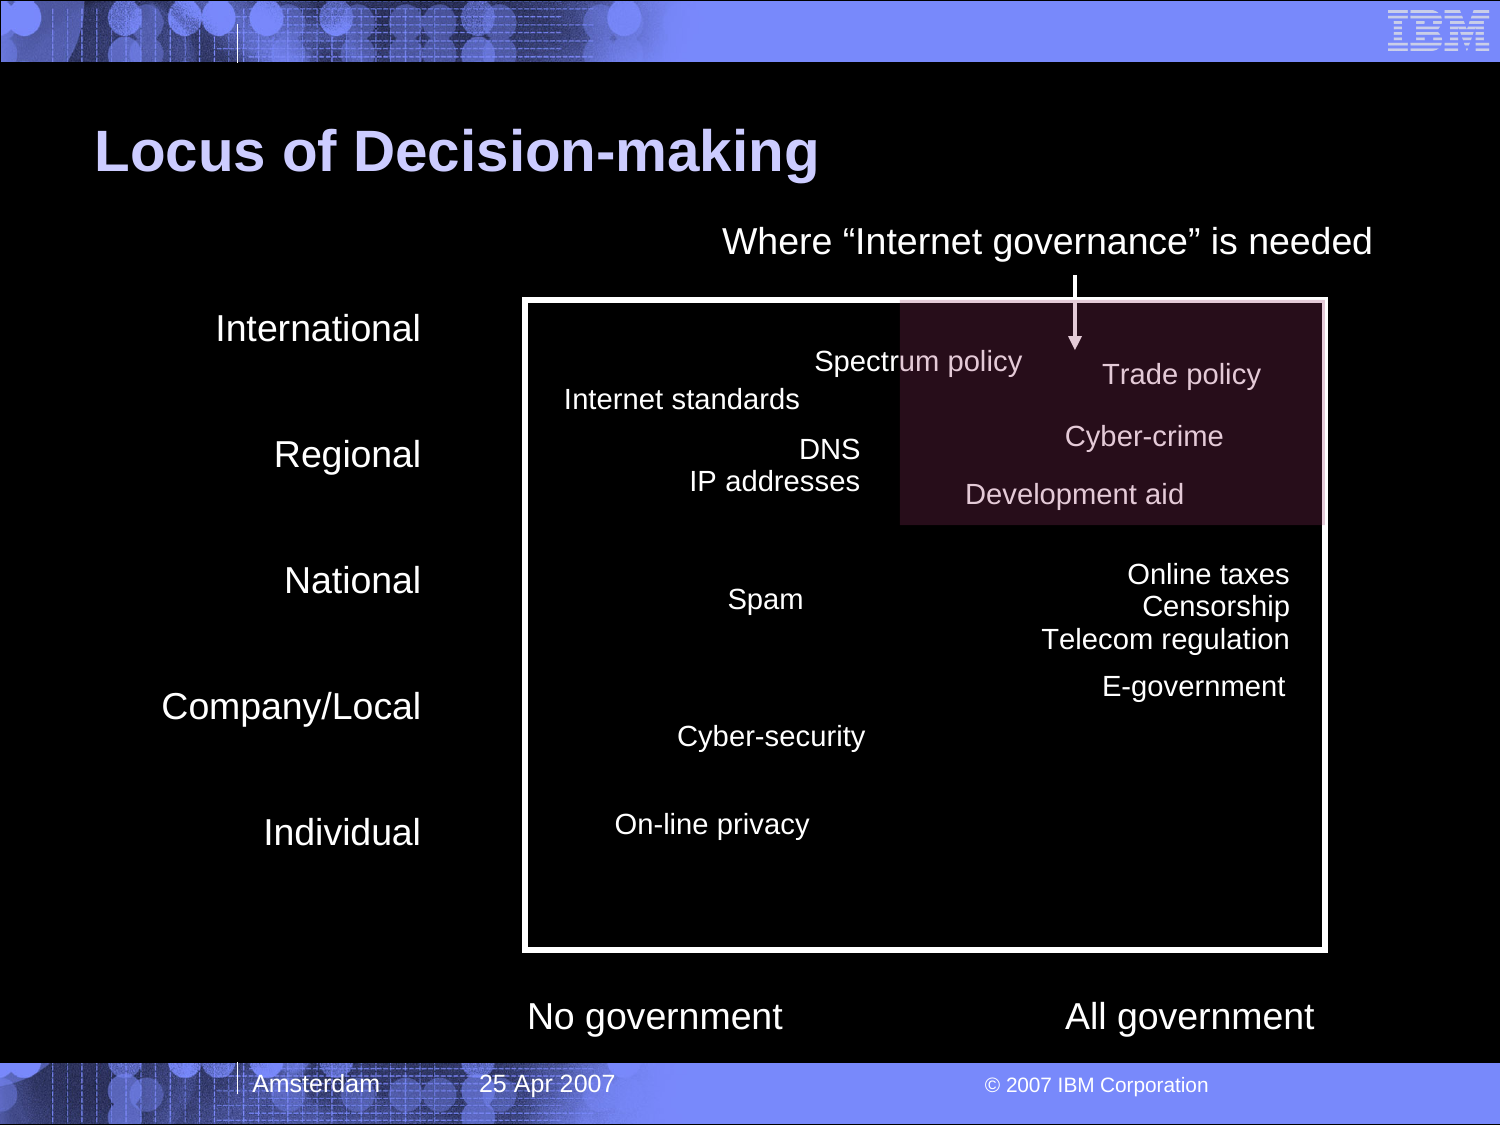

# Locus of Decision-making
Where “Internet governance” is needed
International
Regional
National
Company/Local
Individual
Spectrum policy
Trade policy
Internet standards
Cyber-crime
DNS
IP addresses
Development aid
Online taxes
Censorship
Telecom regulation
Spam
E-government
Cyber-security
On-line privacy
No government All government